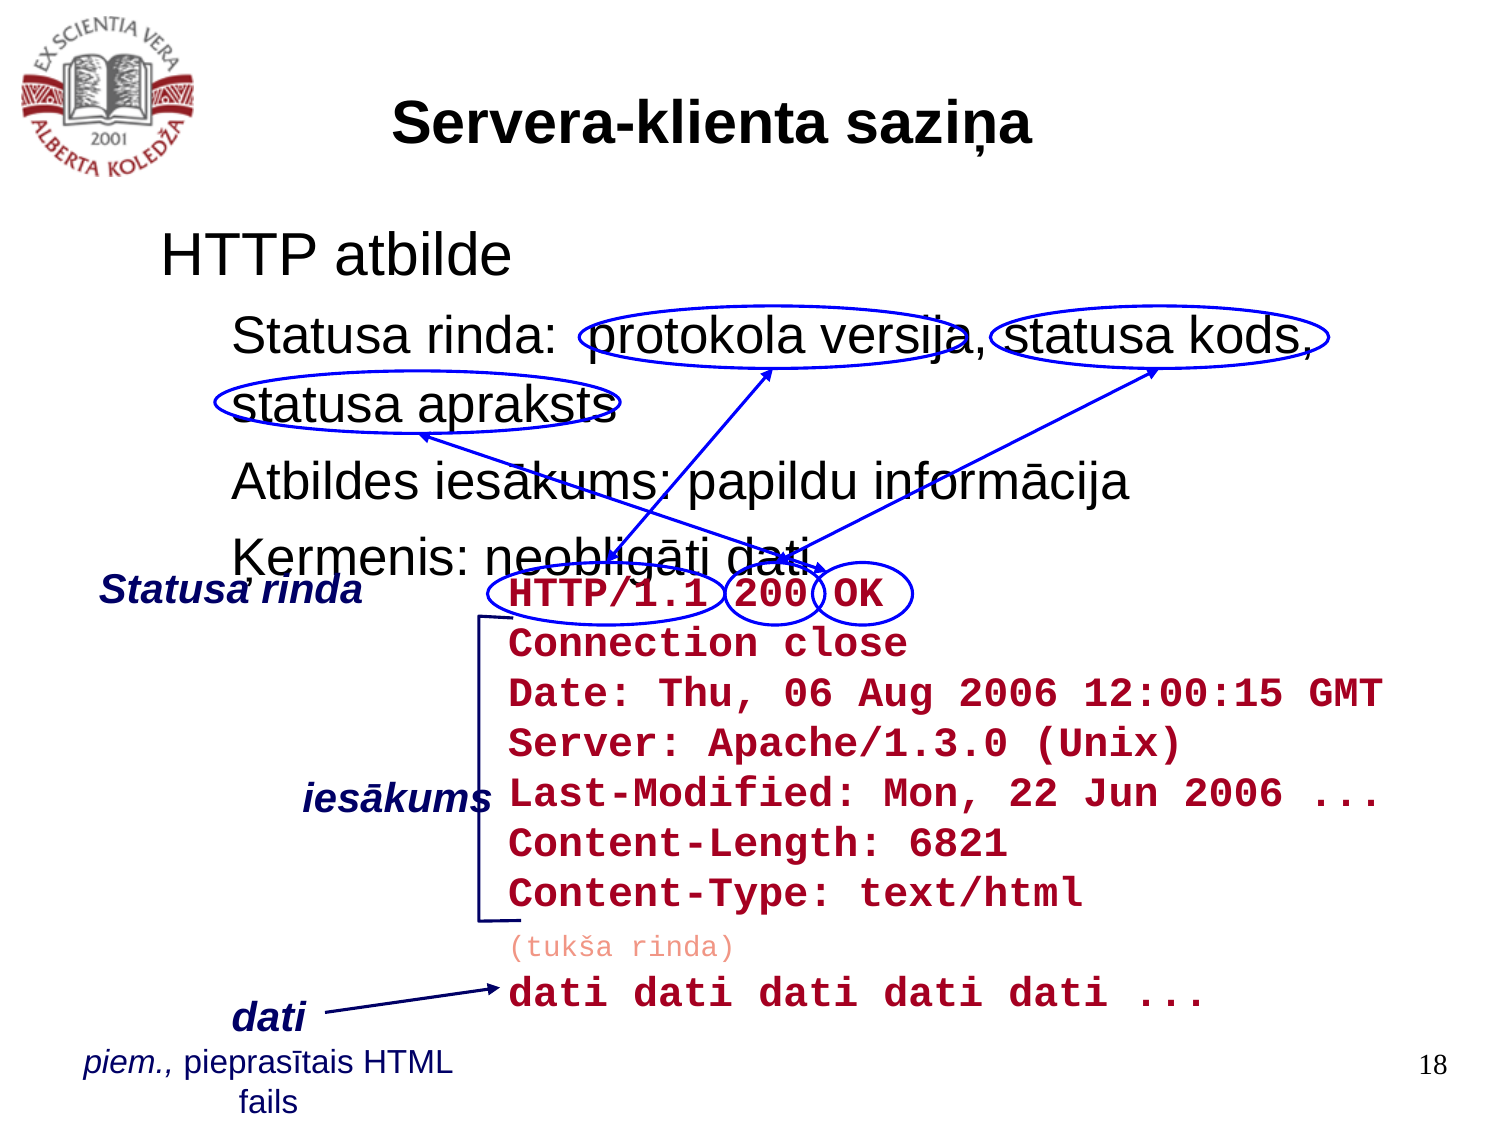

# Servera-klienta saziņa
HTTP atbilde
Statusa rinda: protokola versija, statusa kods, statusa apraksts
Atbildes iesākums: papildu informācija
Ķermenis: neobligāti dati
Statusa rinda
HTTP/1.1 200 OK
Connection close
Date: Thu, 06 Aug 2006 12:00:15 GMT
Server: Apache/1.3.0 (Unix)
Last-Modified: Mon, 22 Jun 2006 ...
Content-Length: 6821
Content-Type: text/html
(tukša rinda)
dati dati dati dati dati ...
iesākums
dati
piem., pieprasītais HTML fails